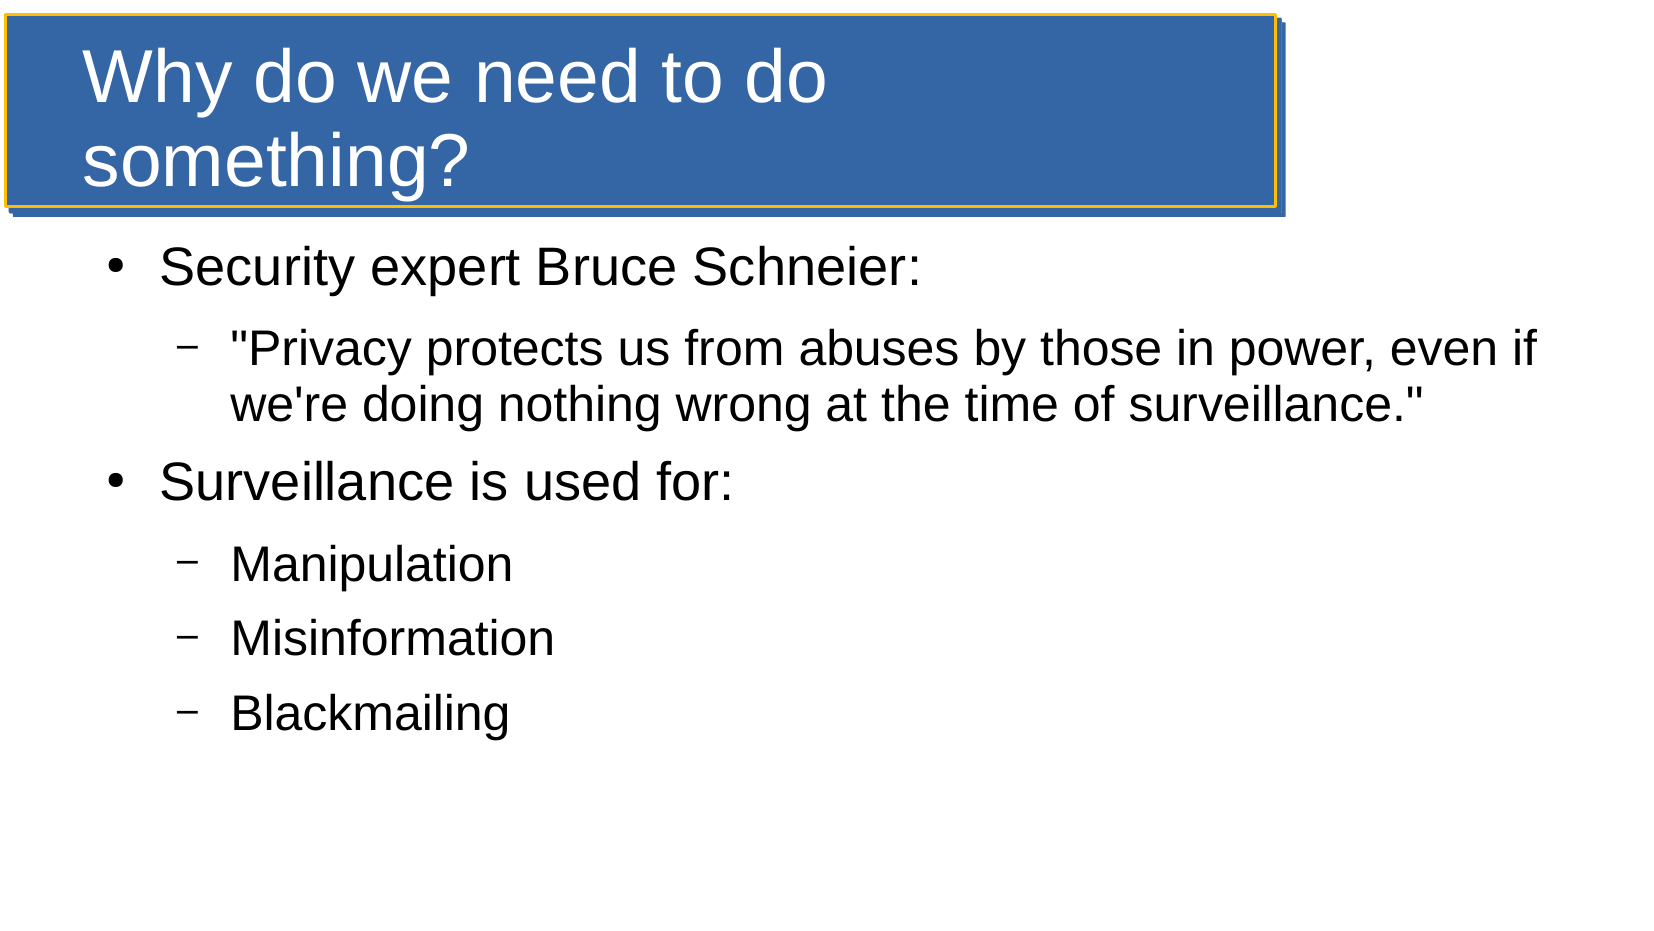

# Why do we need to do something?
Security expert Bruce Schneier:
"Privacy protects us from abuses by those in power, even if we're doing nothing wrong at the time of surveillance."
Surveillance is used for:
Manipulation
Misinformation
Blackmailing